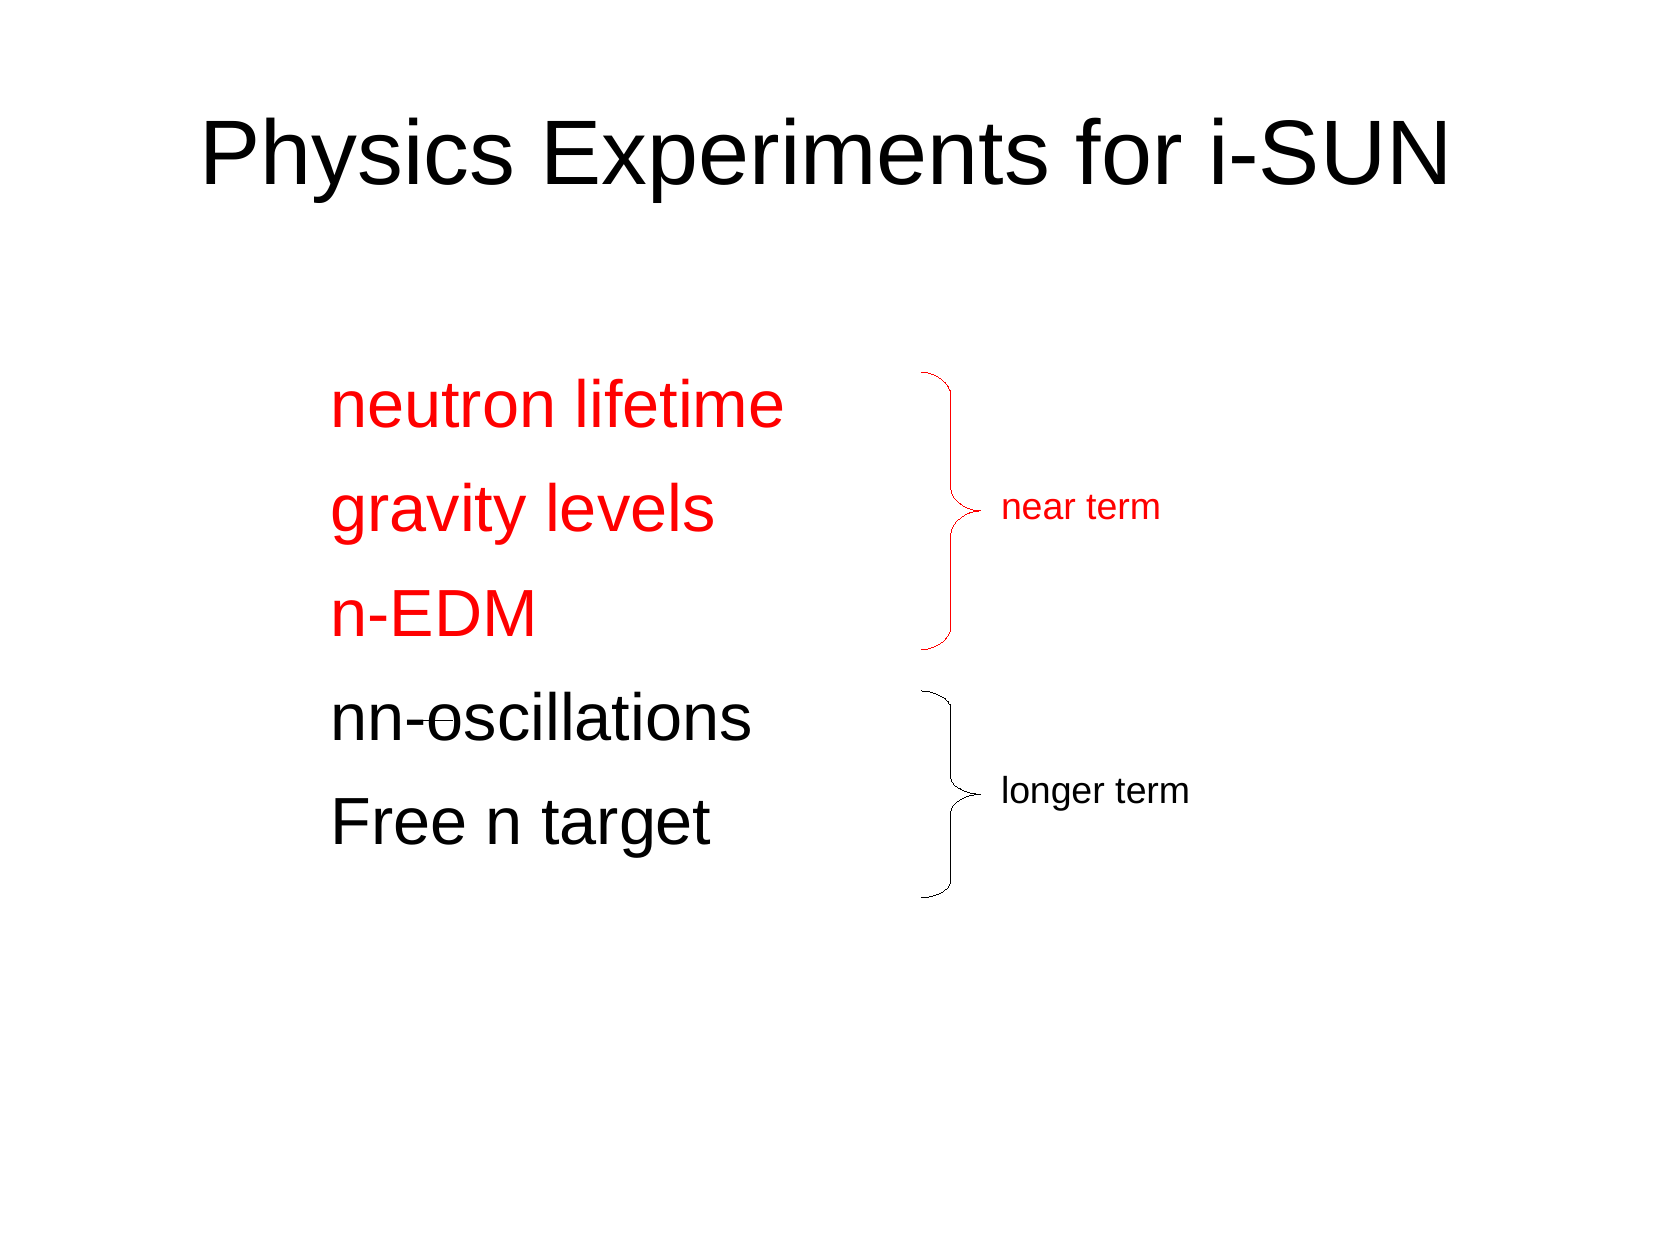

# Physics Experiments for i-SUN
neutron lifetime
gravity levels
n-EDM
nn-oscillations
Free n target
near term
longer term